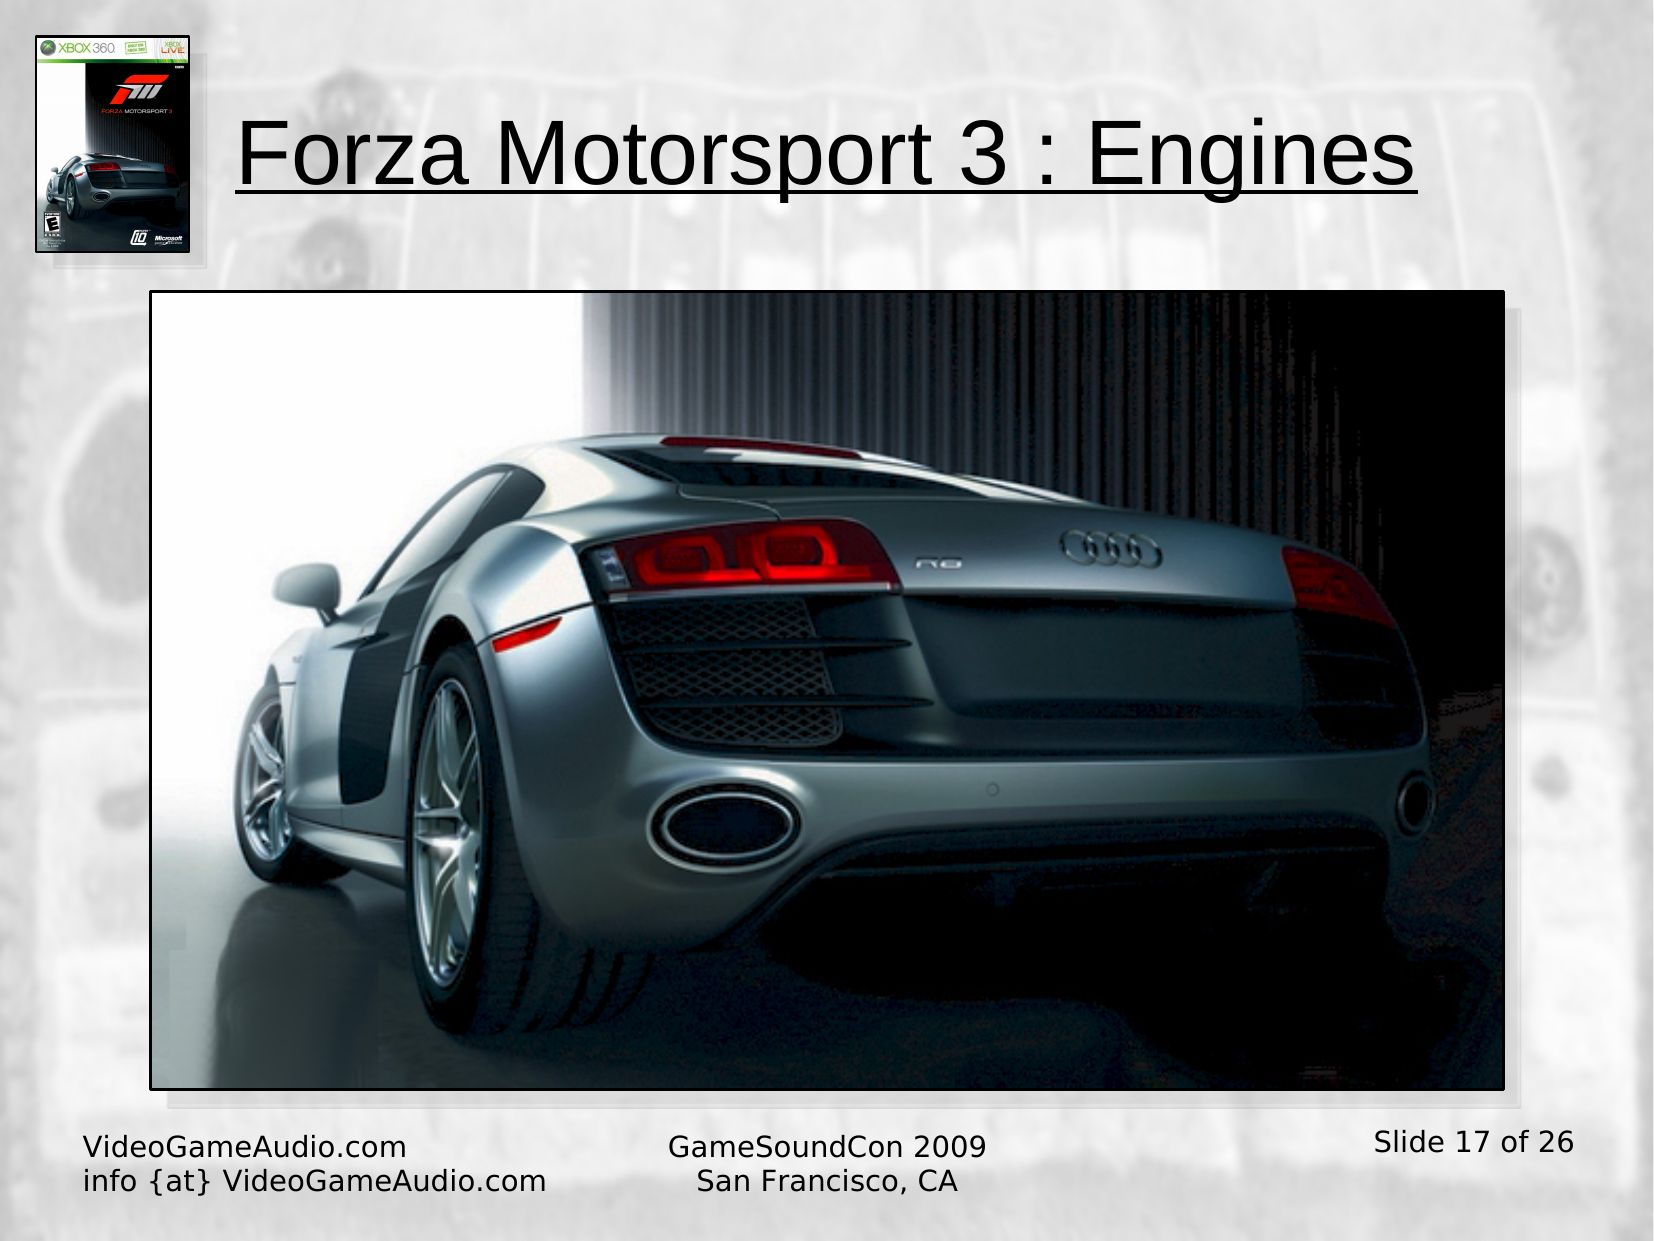

# Forza Motorsport 3 : Engines
17